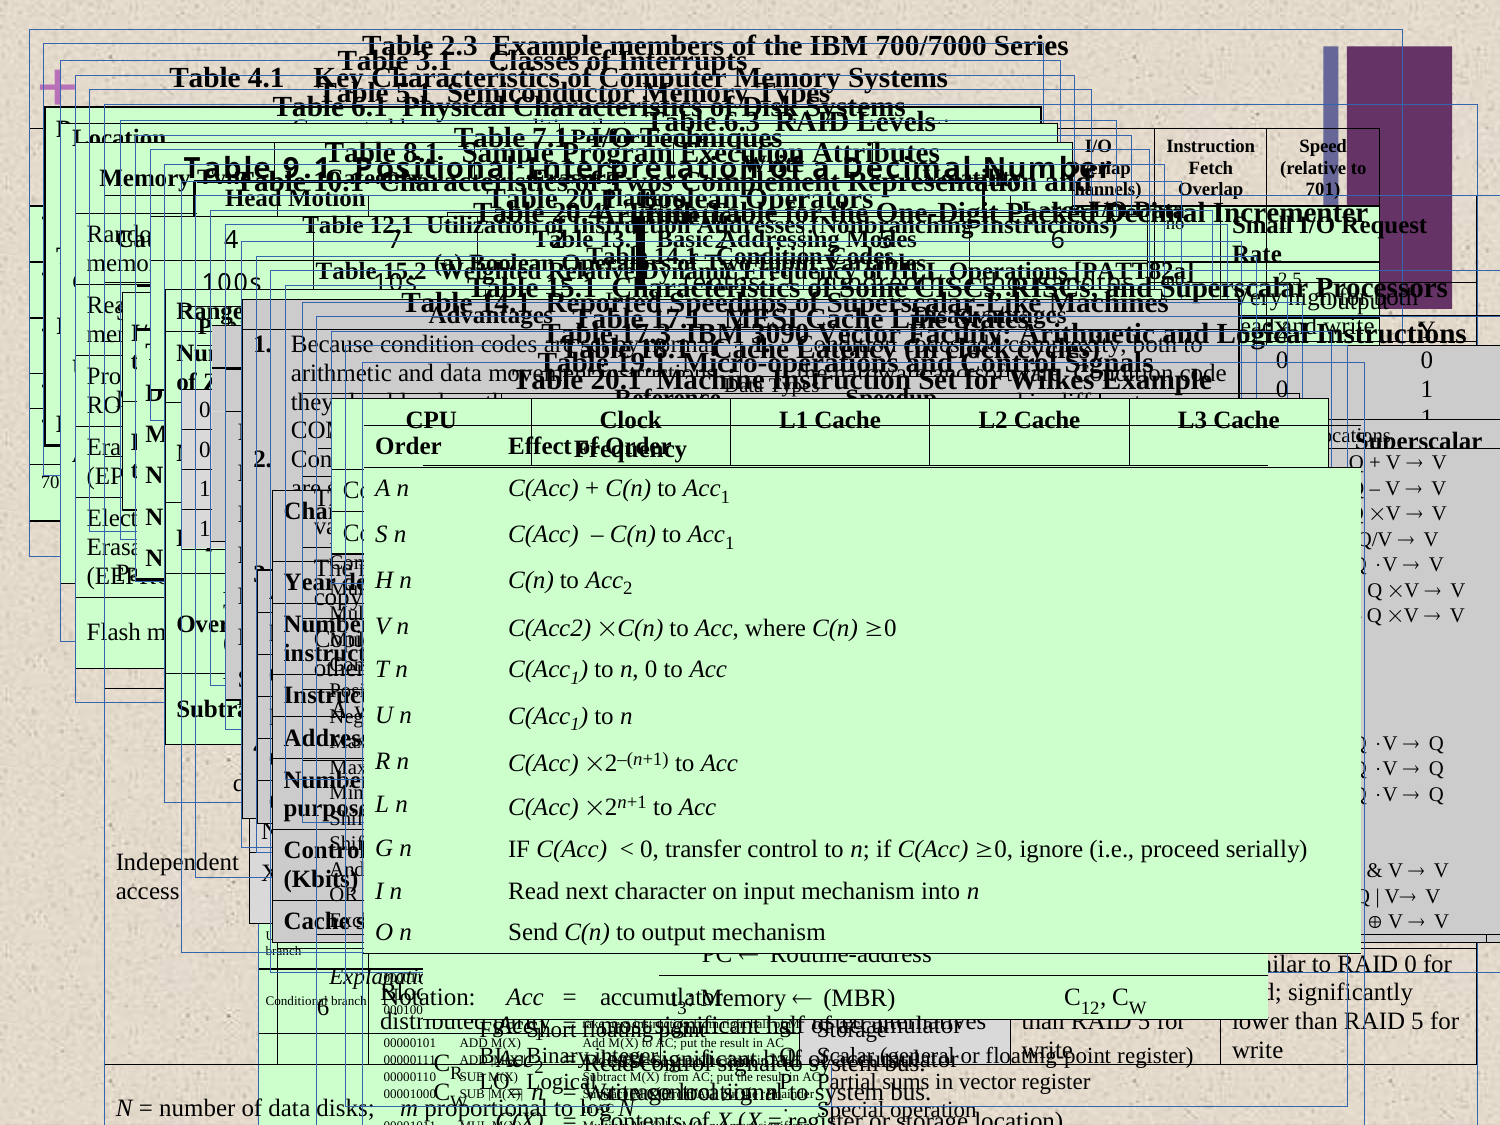

Table 2.1
# The IAS Instruction Set
Table 2.1 The IAS Instruction Set